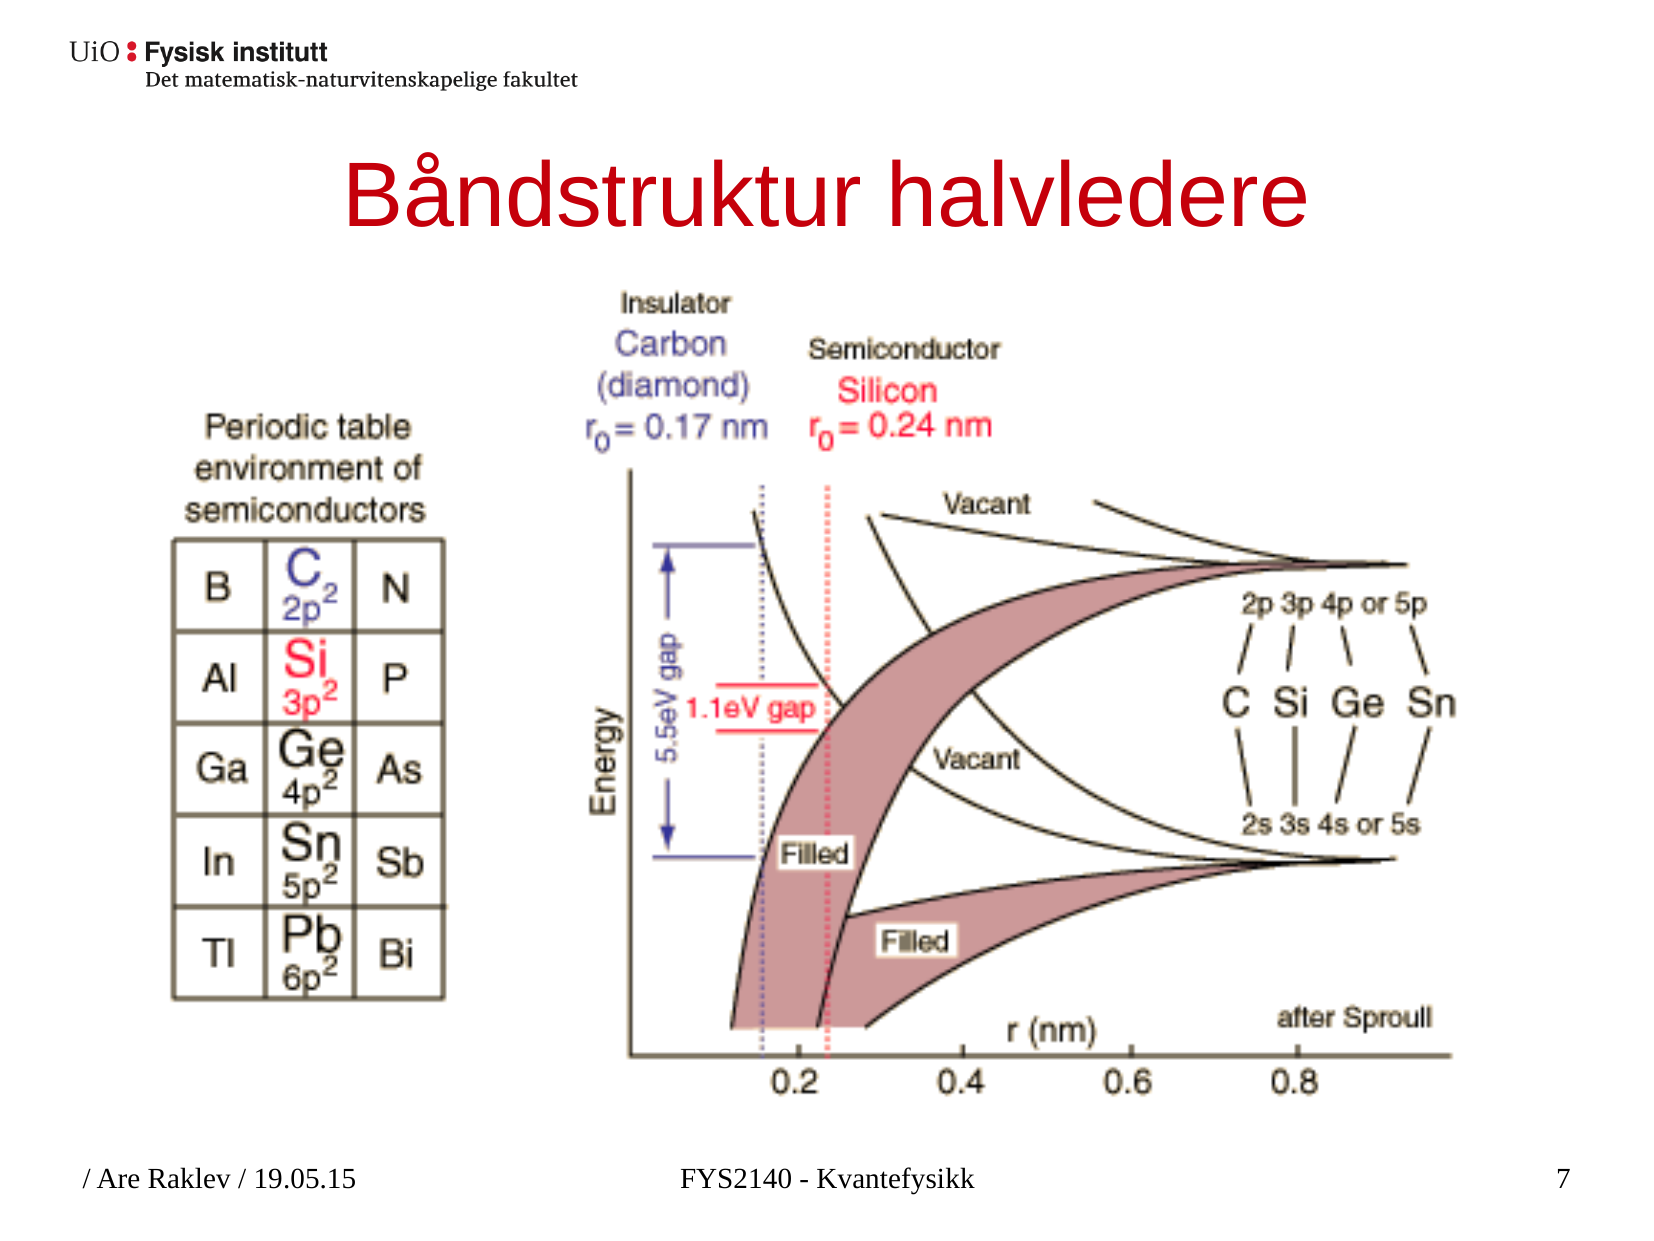

# Båndstruktur halvledere
/ Are Raklev / 19.05.15
FYS2140 - Kvantefysikk
7